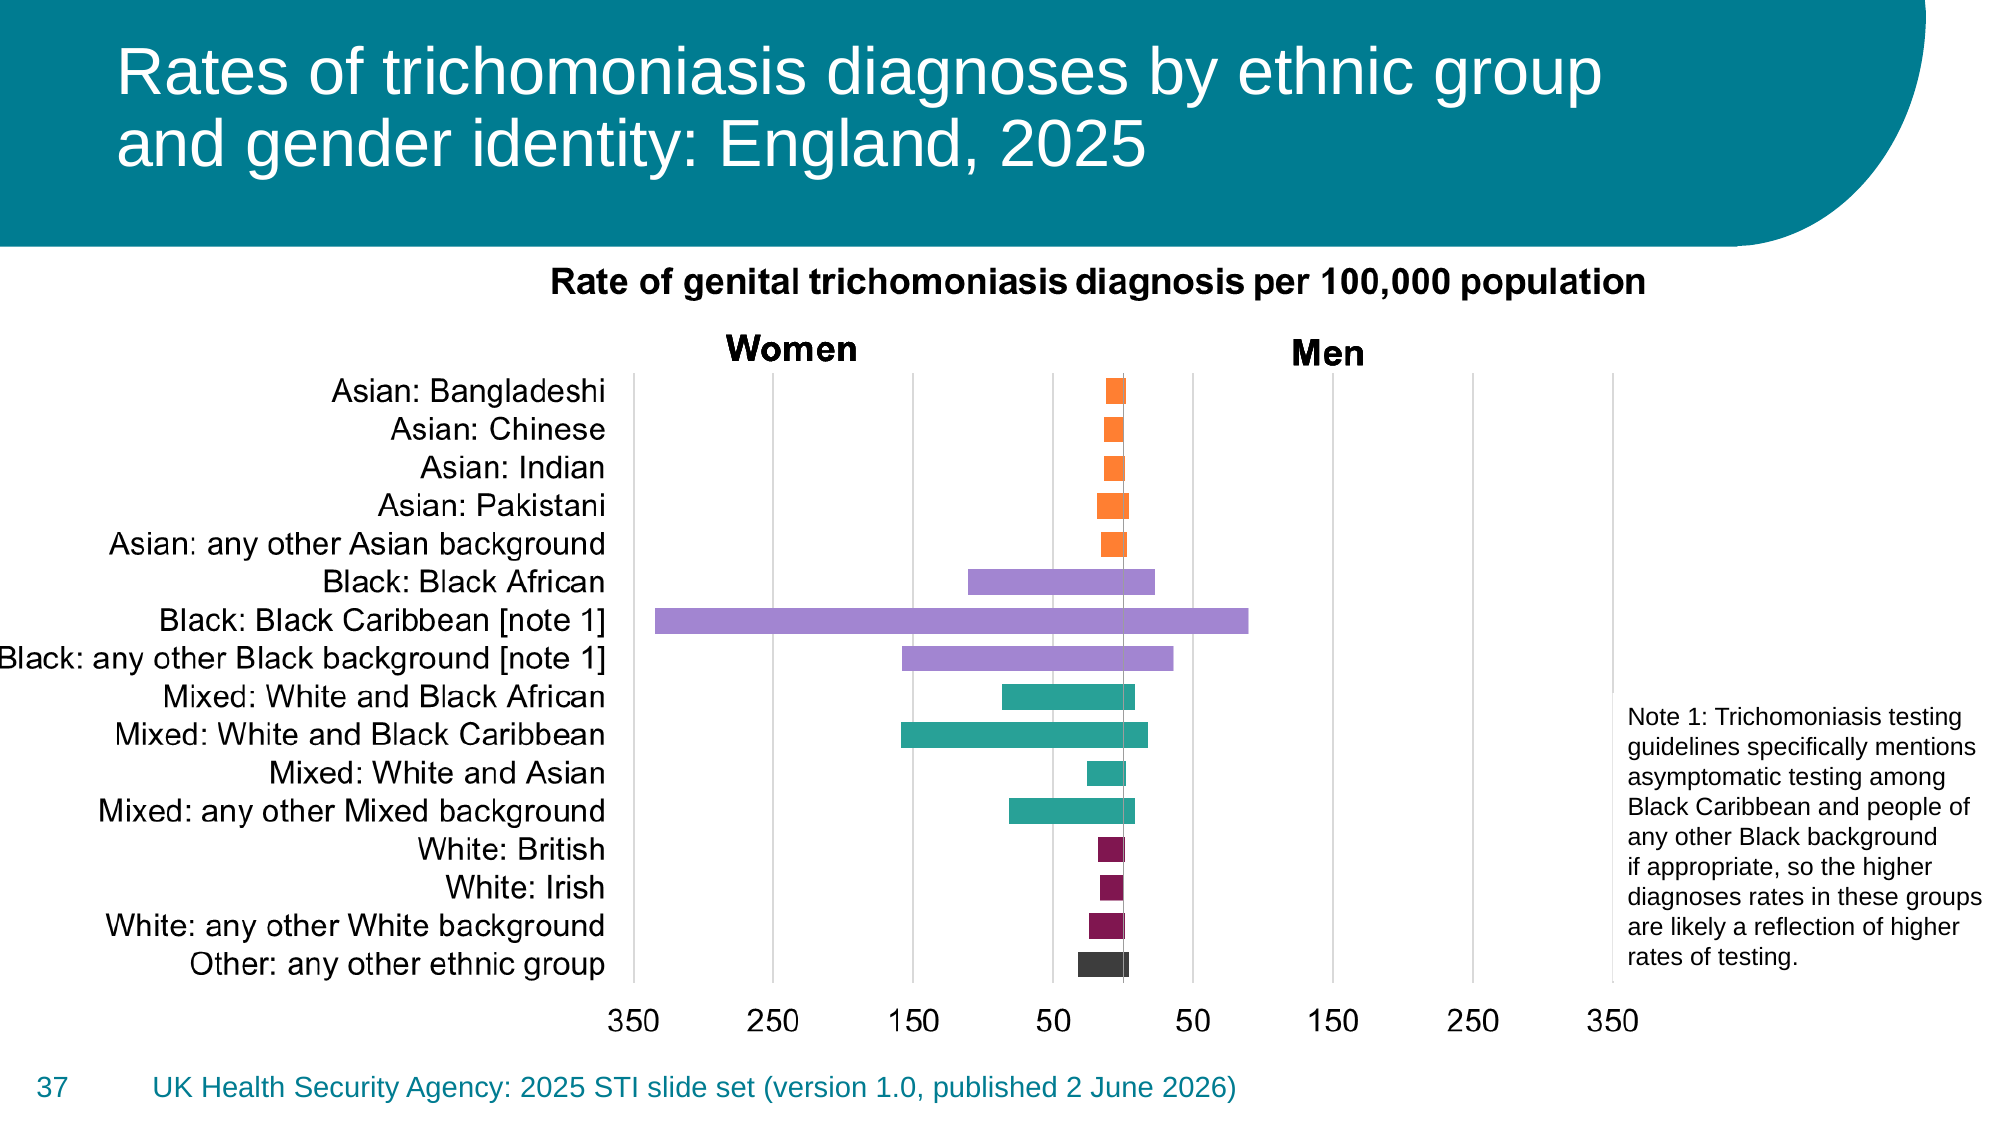

# Rates of trichomoniasis diagnoses by ethnic group and gender identity: England, 2025
Note 1: Trichomoniasis testing guidelines specifically mentions asymptomatic testing among Black Caribbean and people of any other Black background
if appropriate, so the higher diagnoses rates in these groups are likely a reflection of higher rates of testing.
37
UK Health Security Agency: 2025 STI slide set (version 1.0, published 2 June 2026)